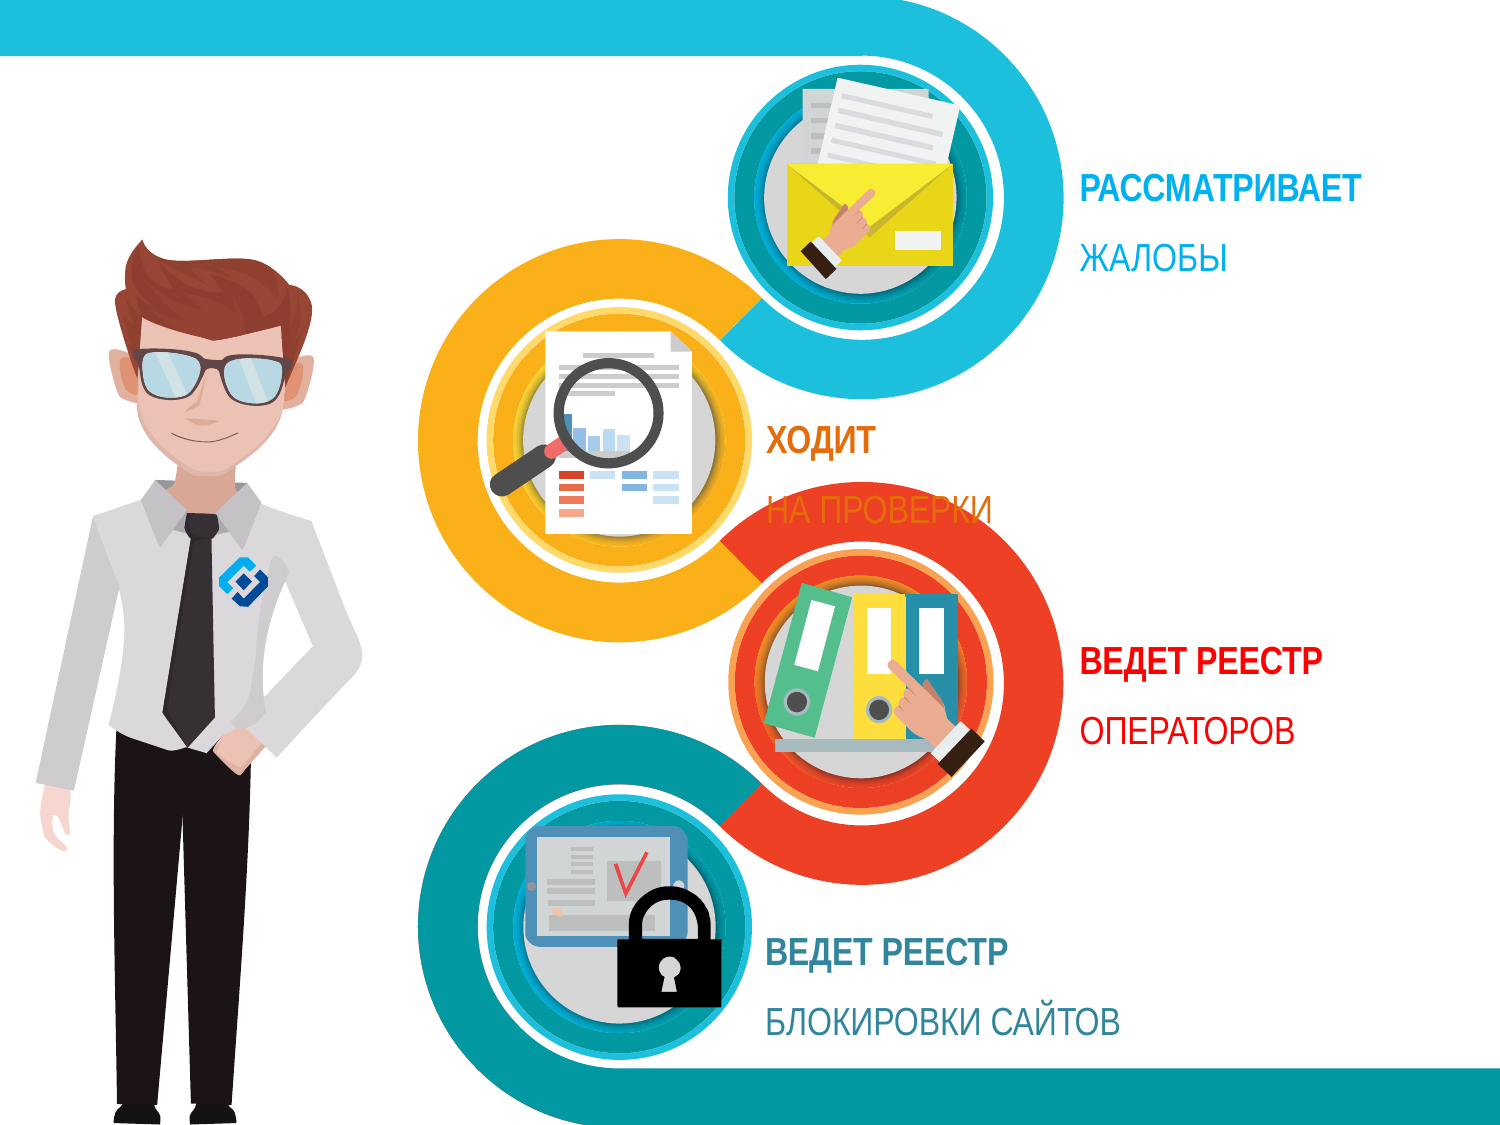

РАССМАТРИВАЕТ
ЖАЛОБЫ
ХОДИТ
НА ПРОВЕРКИ
ВЕДЕТ РЕЕСТР
ОПЕРАТОРОВ
ВЕДЕТ РЕЕСТР
БЛОКИРОВКИ САЙТОВ